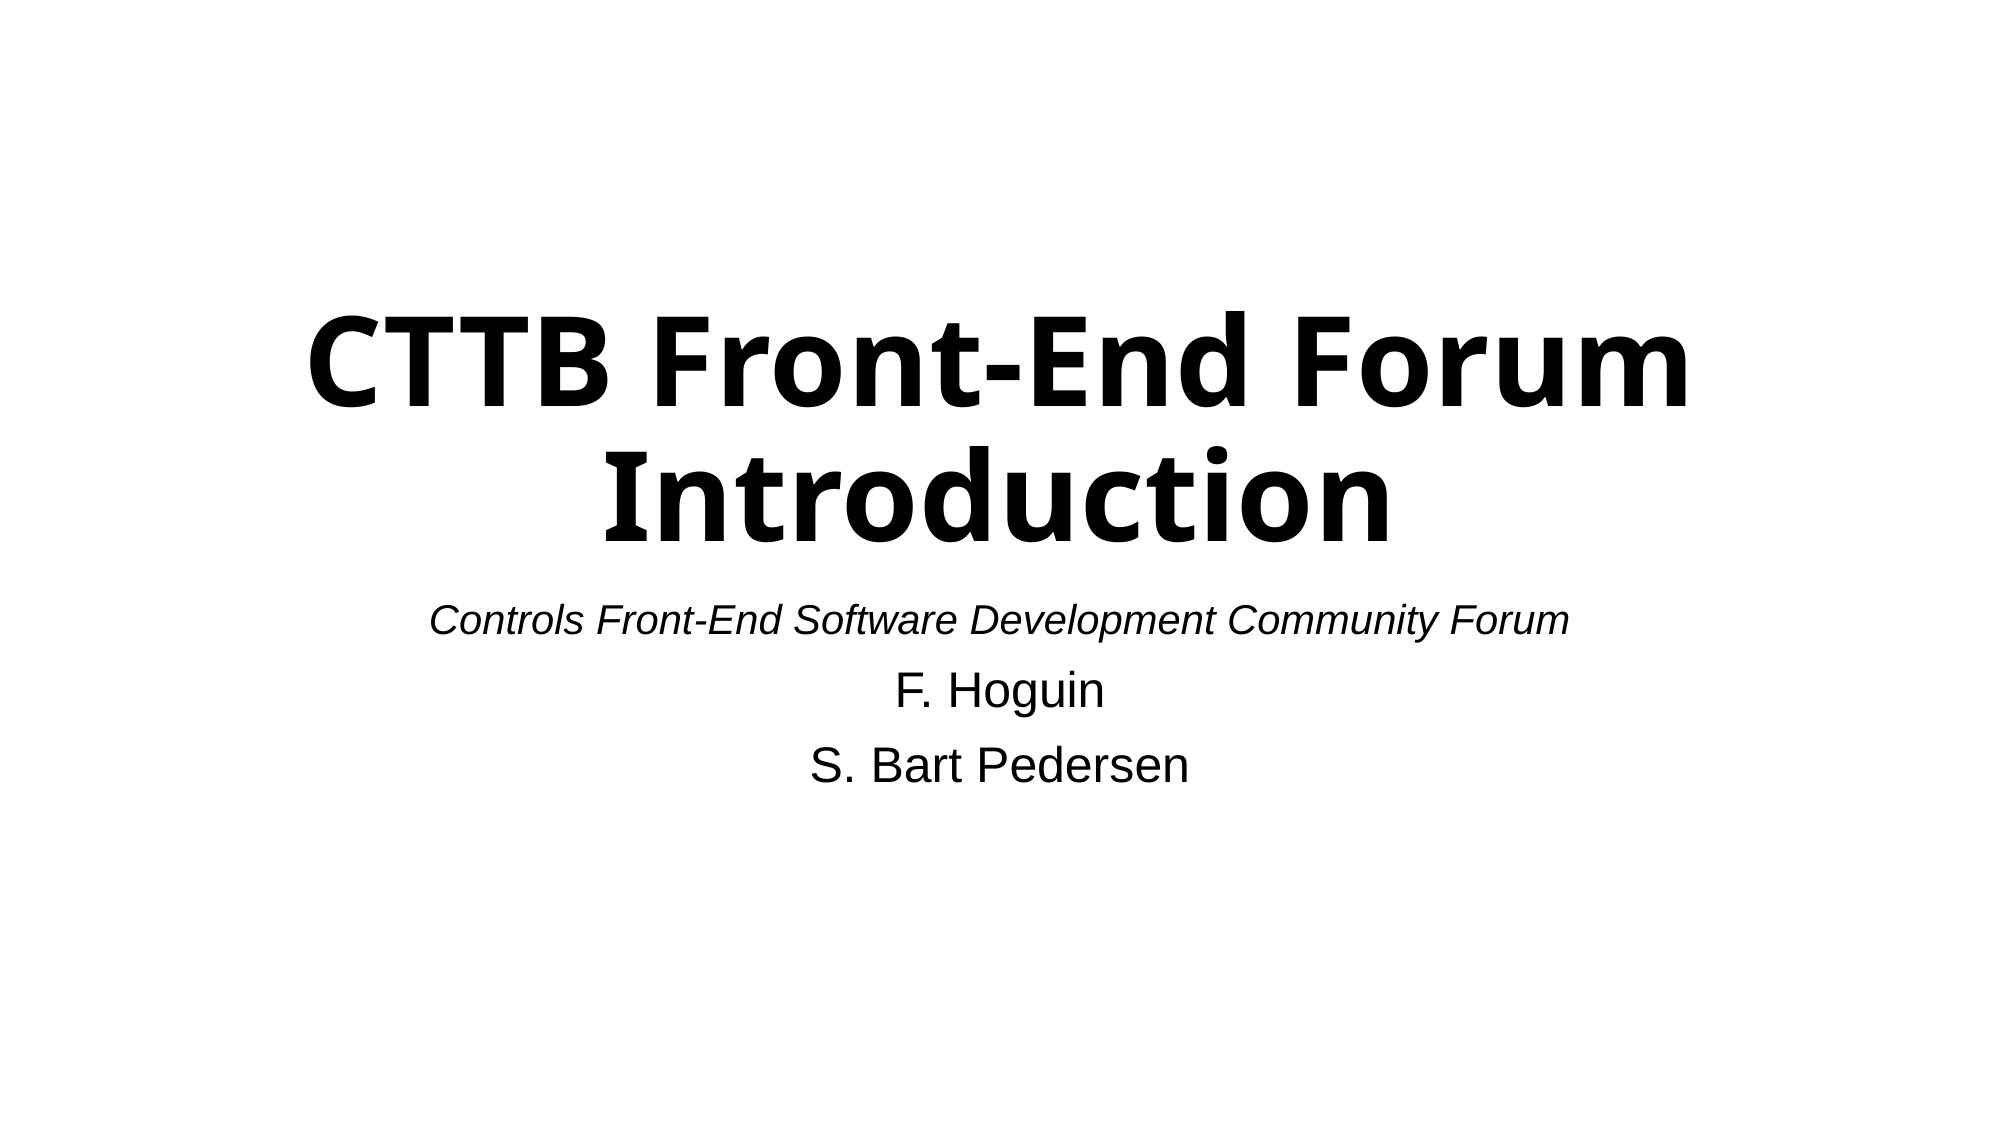

# CTTB Front-End Forum Introduction
Controls Front-End Software Development Community Forum
F. Hoguin
S. Bart Pedersen